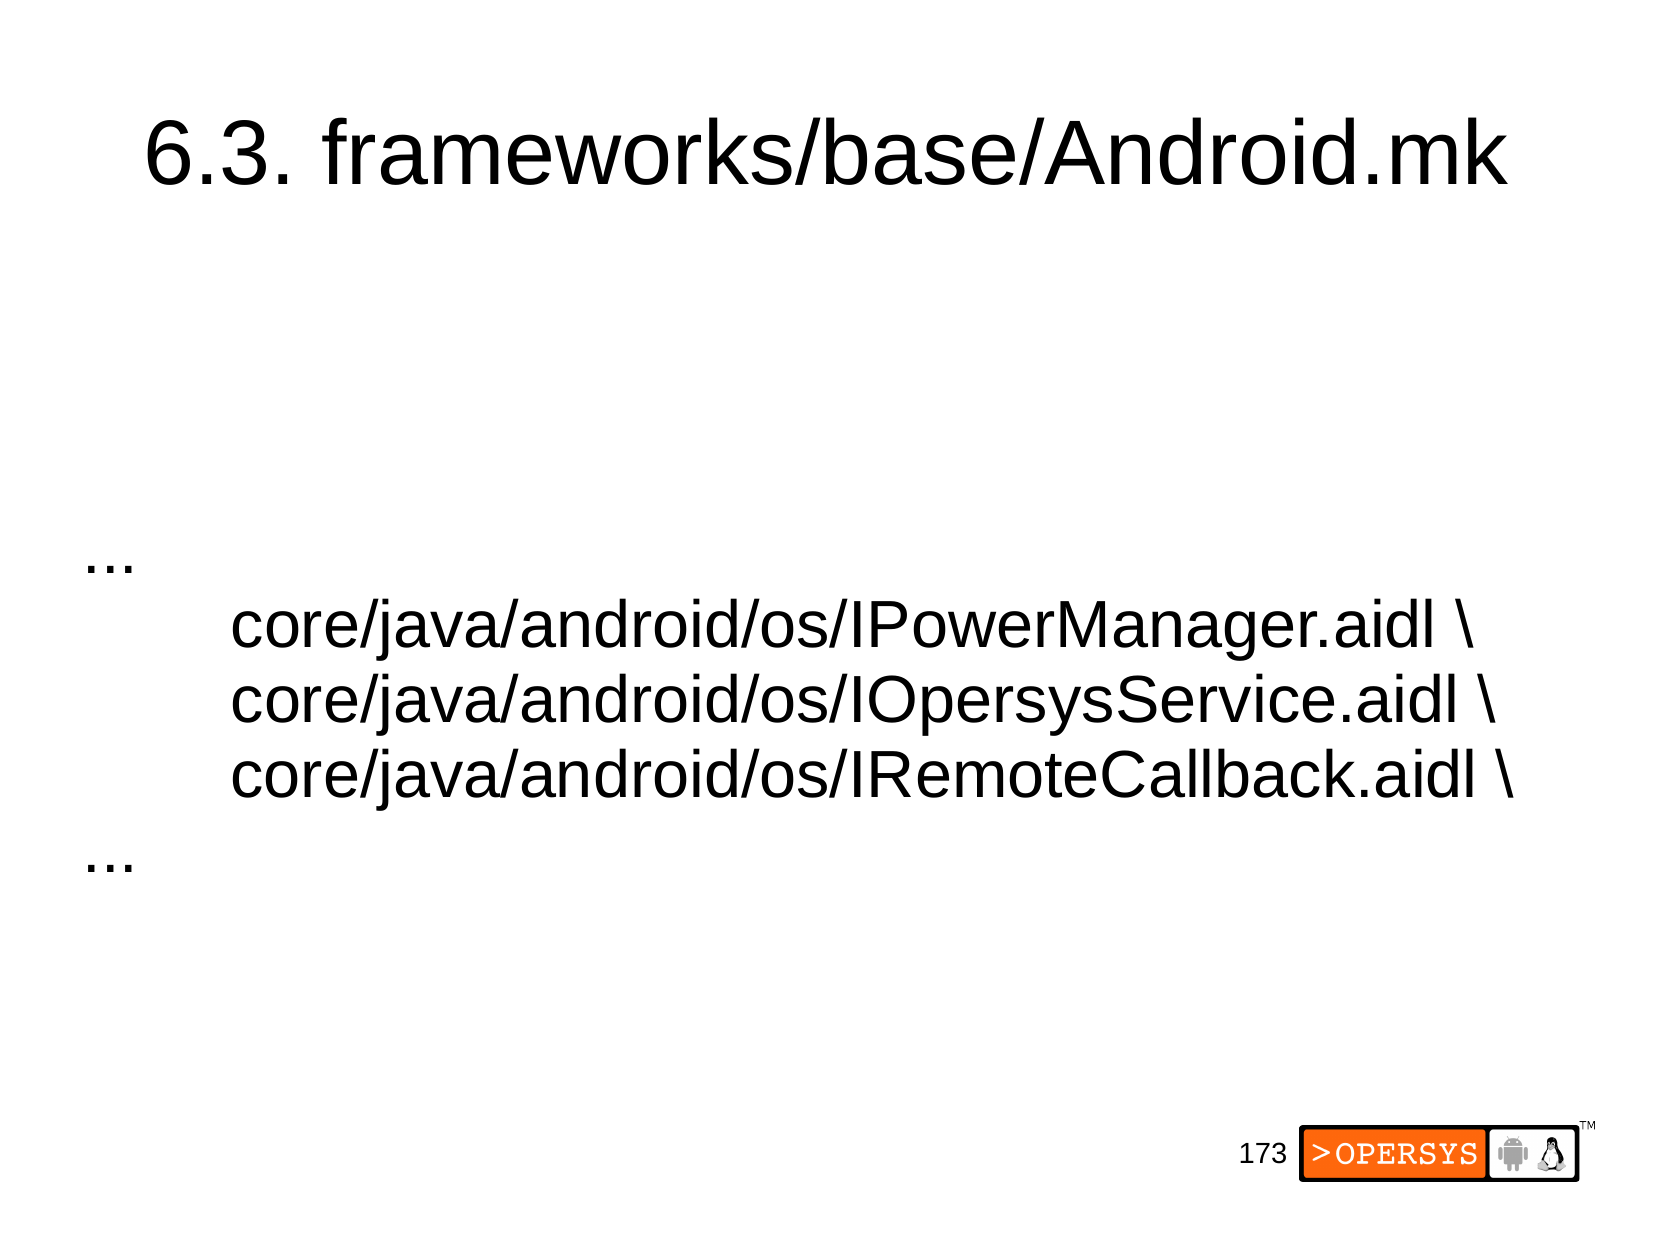

# 6.3. frameworks/base/Android.mk
...
 core/java/android/os/IPowerManager.aidl \
 core/java/android/os/IOpersysService.aidl \
 	core/java/android/os/IRemoteCallback.aidl \
...